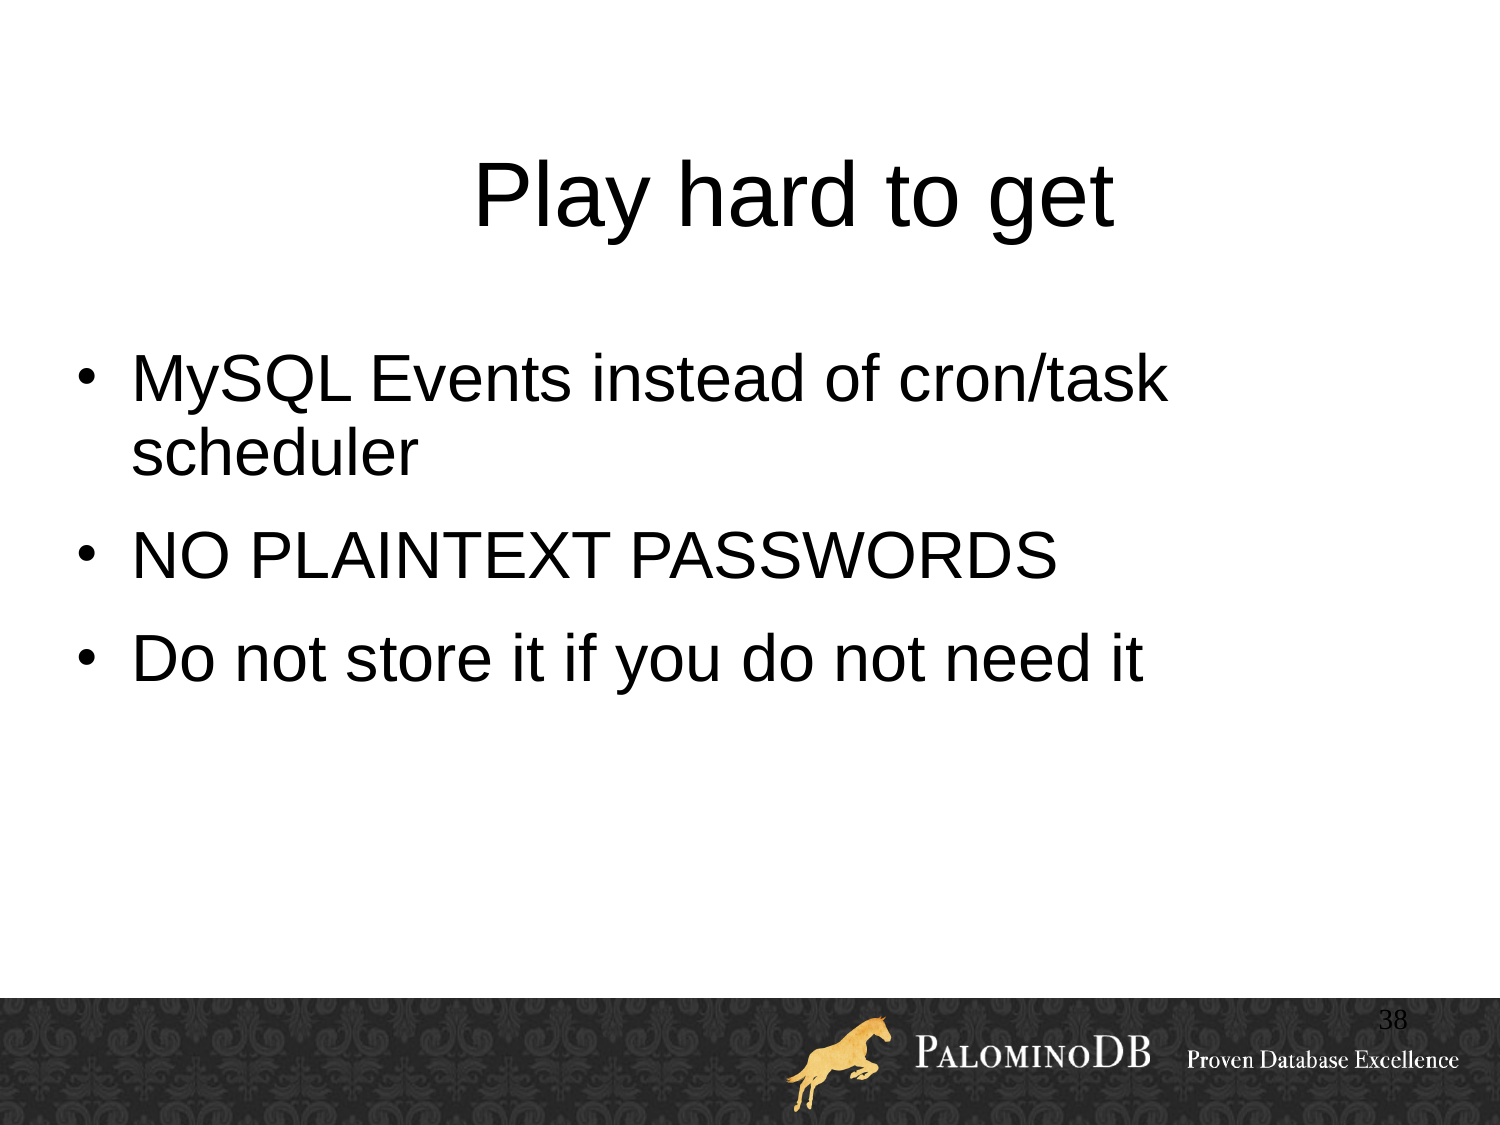

# Play hard to get
MySQL Events instead of cron/task scheduler
NO PLAINTEXT PASSWORDS
Do not store it if you do not need it